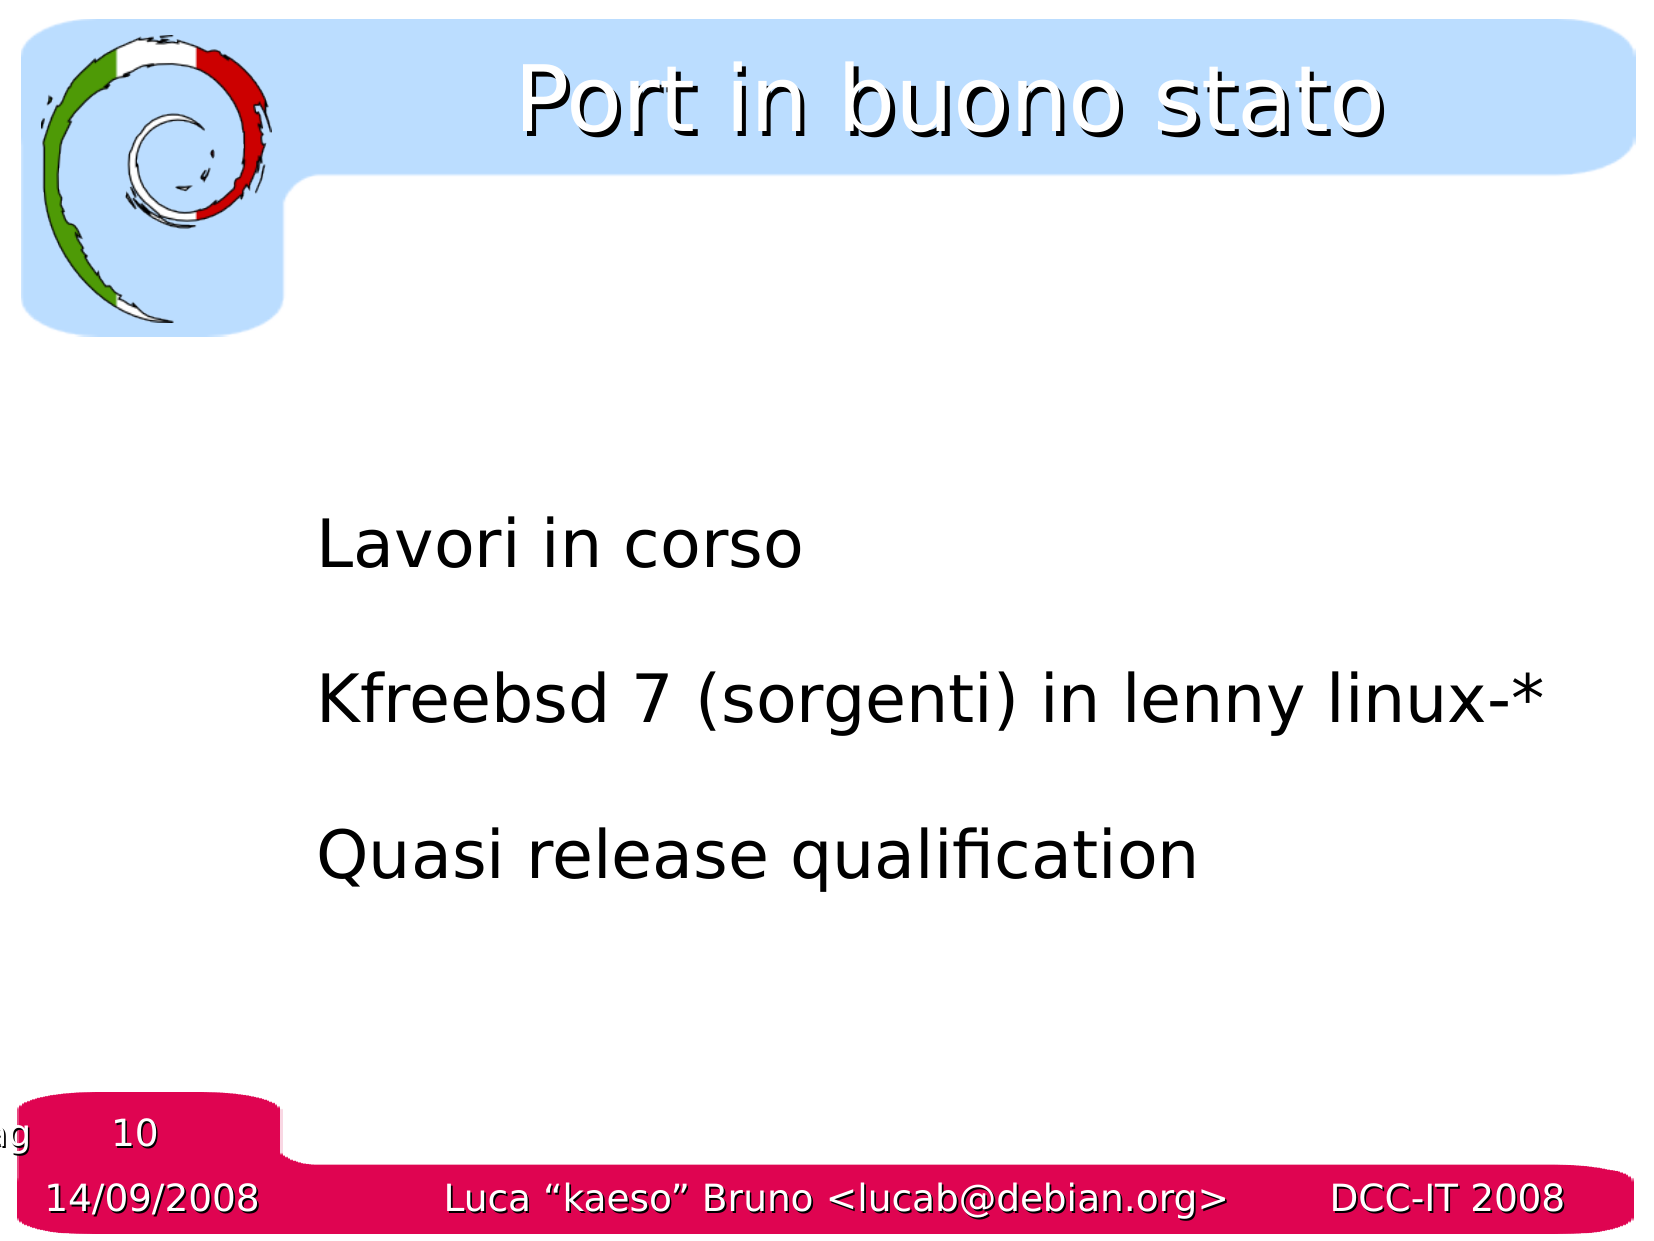

# Port in buono stato
 Lavori in corso
 Kfreebsd 7 (sorgenti) in lenny linux-*
 Quasi release qualification
Pag
Luca “kaeso” Bruno <lucab@debian.org> 		DCC-IT 2008
14/09/2008